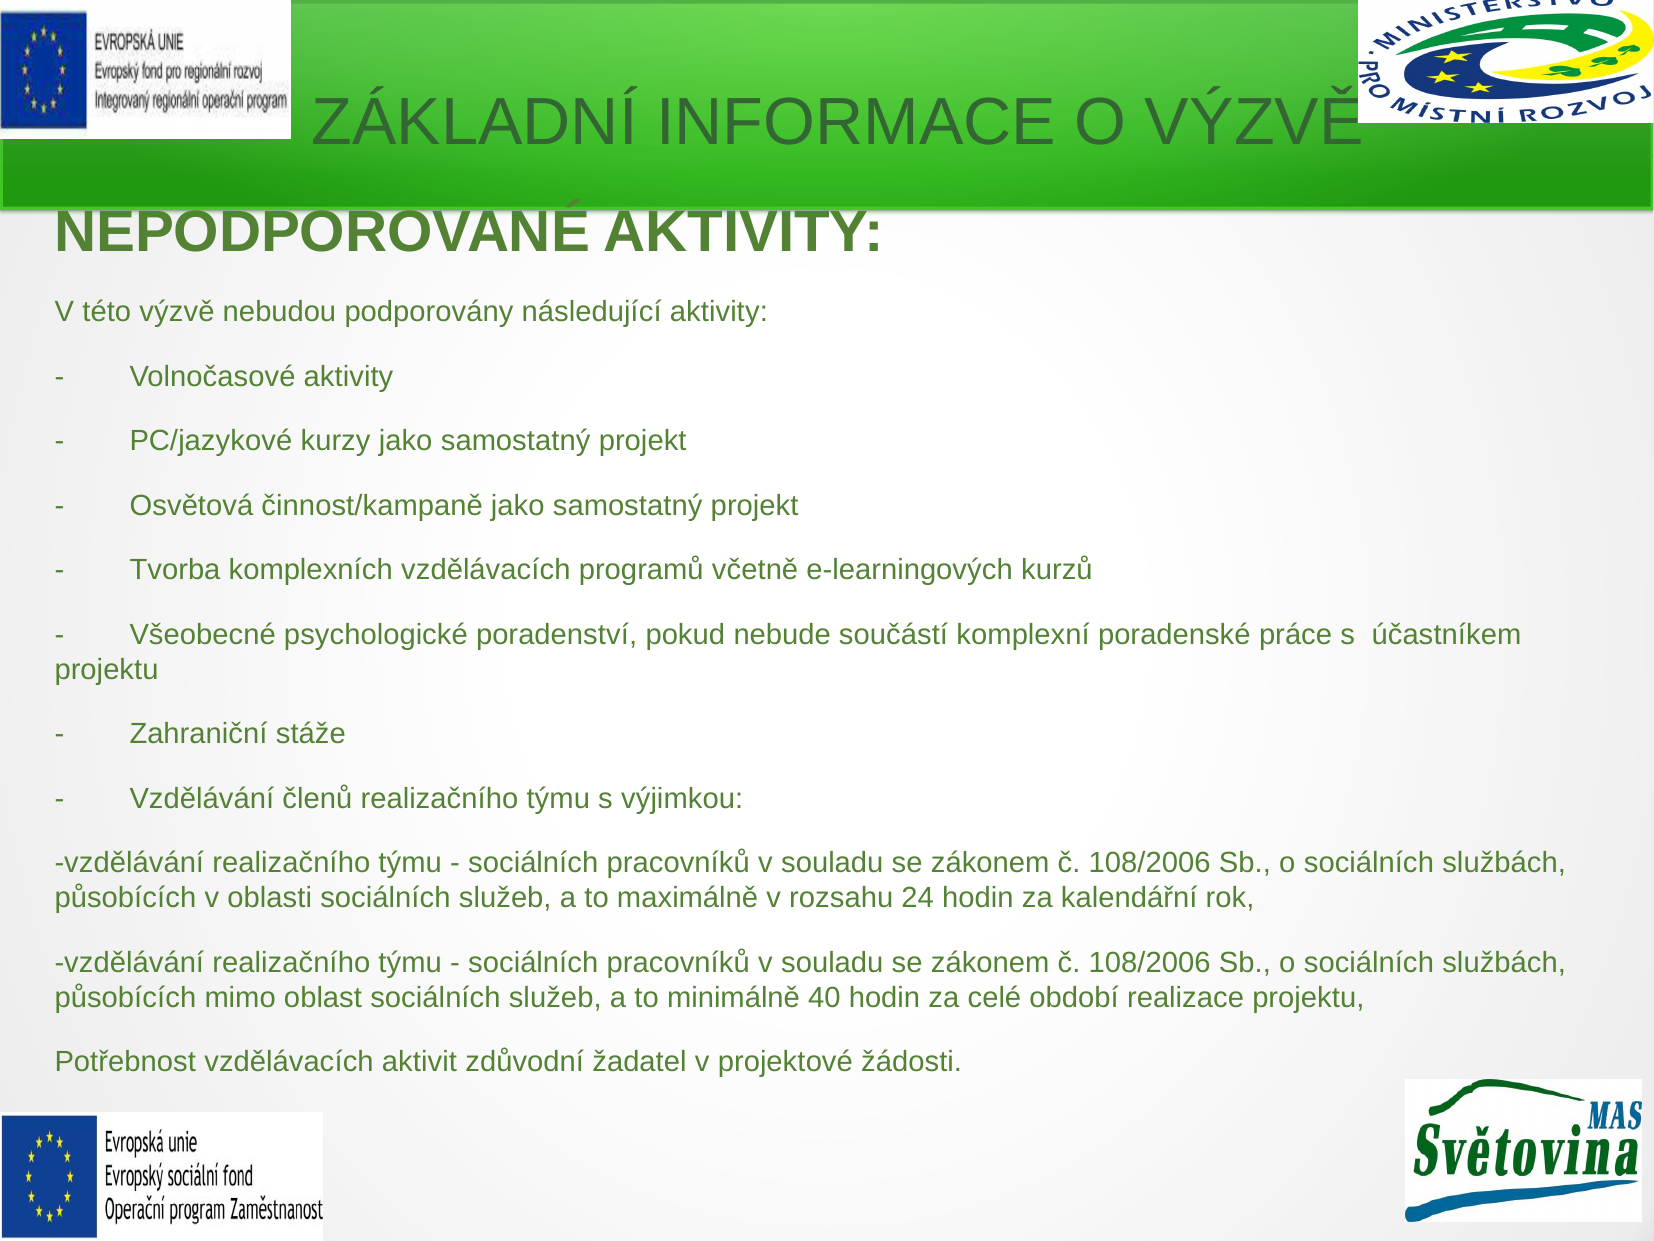

# ZÁKLADNÍ INFORMACE O VÝZVĚ
NEPODPOROVANÉ AKTIVITY:
V této výzvě nebudou podporovány následující aktivity:
-	Volnočasové aktivity
-	PC/jazykové kurzy jako samostatný projekt
-	Osvětová činnost/kampaně jako samostatný projekt
-	Tvorba komplexních vzdělávacích programů včetně e-learningových kurzů
-	Všeobecné psychologické poradenství, pokud nebude součástí komplexní poradenské práce s účastníkem projektu
-	Zahraniční stáže
-	Vzdělávání členů realizačního týmu s výjimkou:
-vzdělávání realizačního týmu - sociálních pracovníků v souladu se zákonem č. 108/2006 Sb., o sociálních službách, působících v oblasti sociálních služeb, a to maximálně v rozsahu 24 hodin za kalendářní rok,
-vzdělávání realizačního týmu - sociálních pracovníků v souladu se zákonem č. 108/2006 Sb., o sociálních službách, působících mimo oblast sociálních služeb, a to minimálně 40 hodin za celé období realizace projektu,
Potřebnost vzdělávacích aktivit zdůvodní žadatel v projektové žádosti.